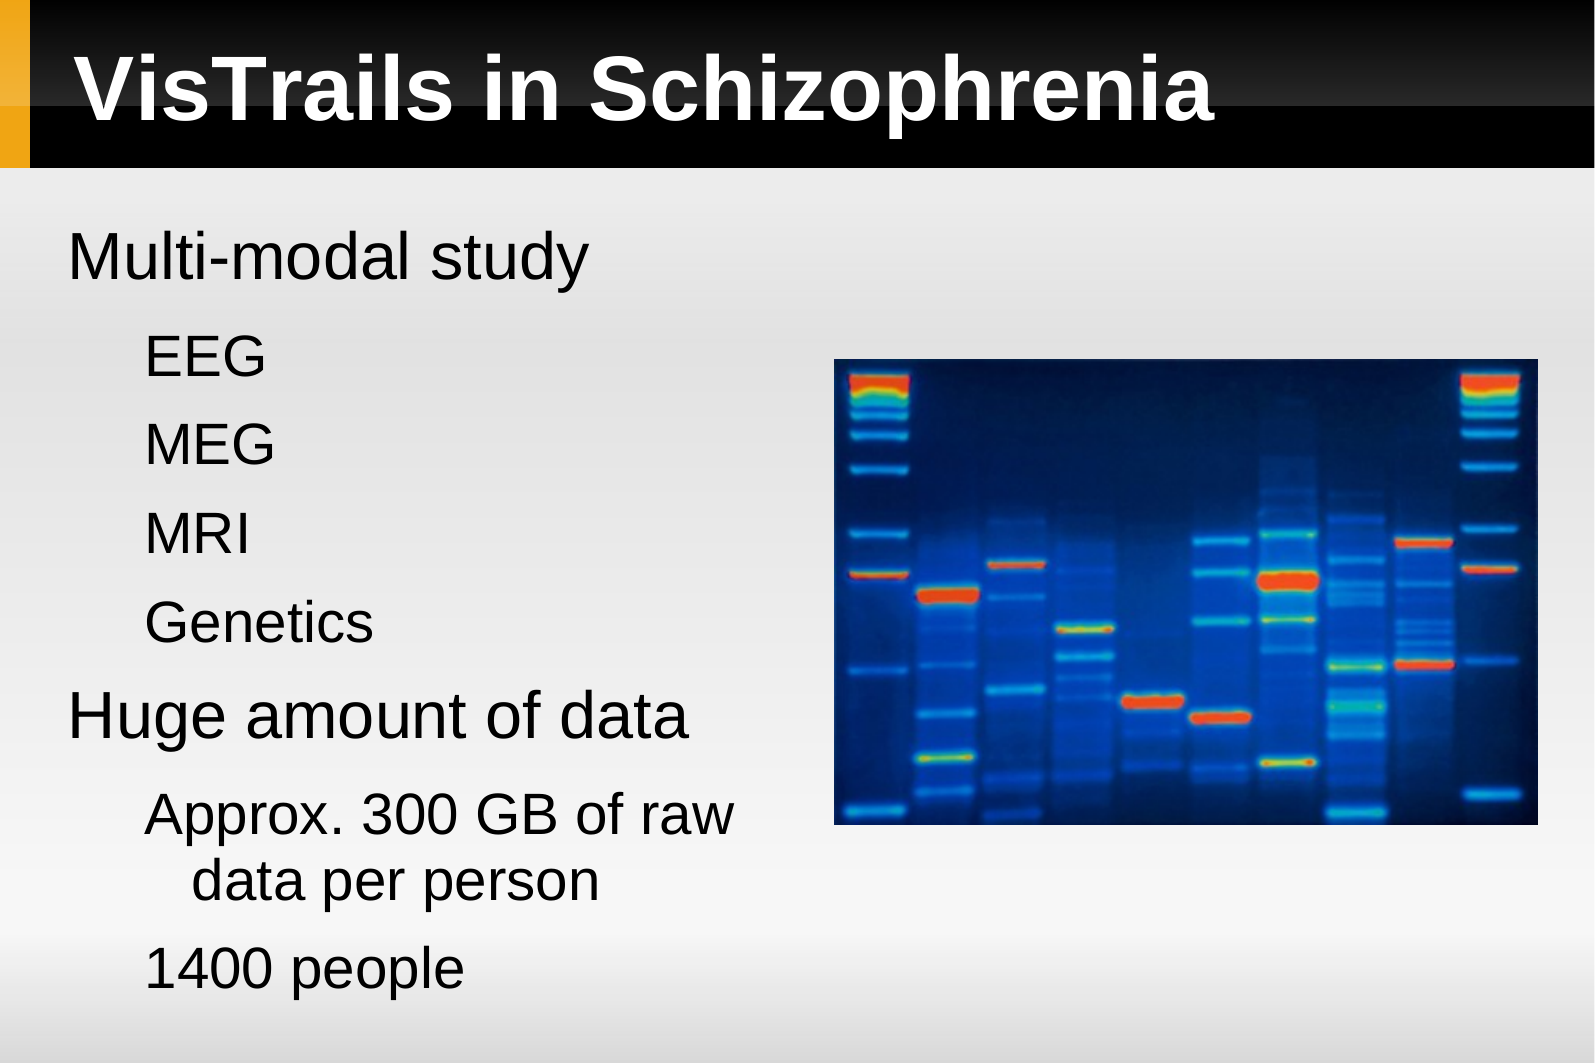

# VisTrails in Schizophrenia
Multi-modal study
EEG
MEG
MRI
Genetics
Huge amount of data
Approx. 300 GB of raw data per person
1400 people